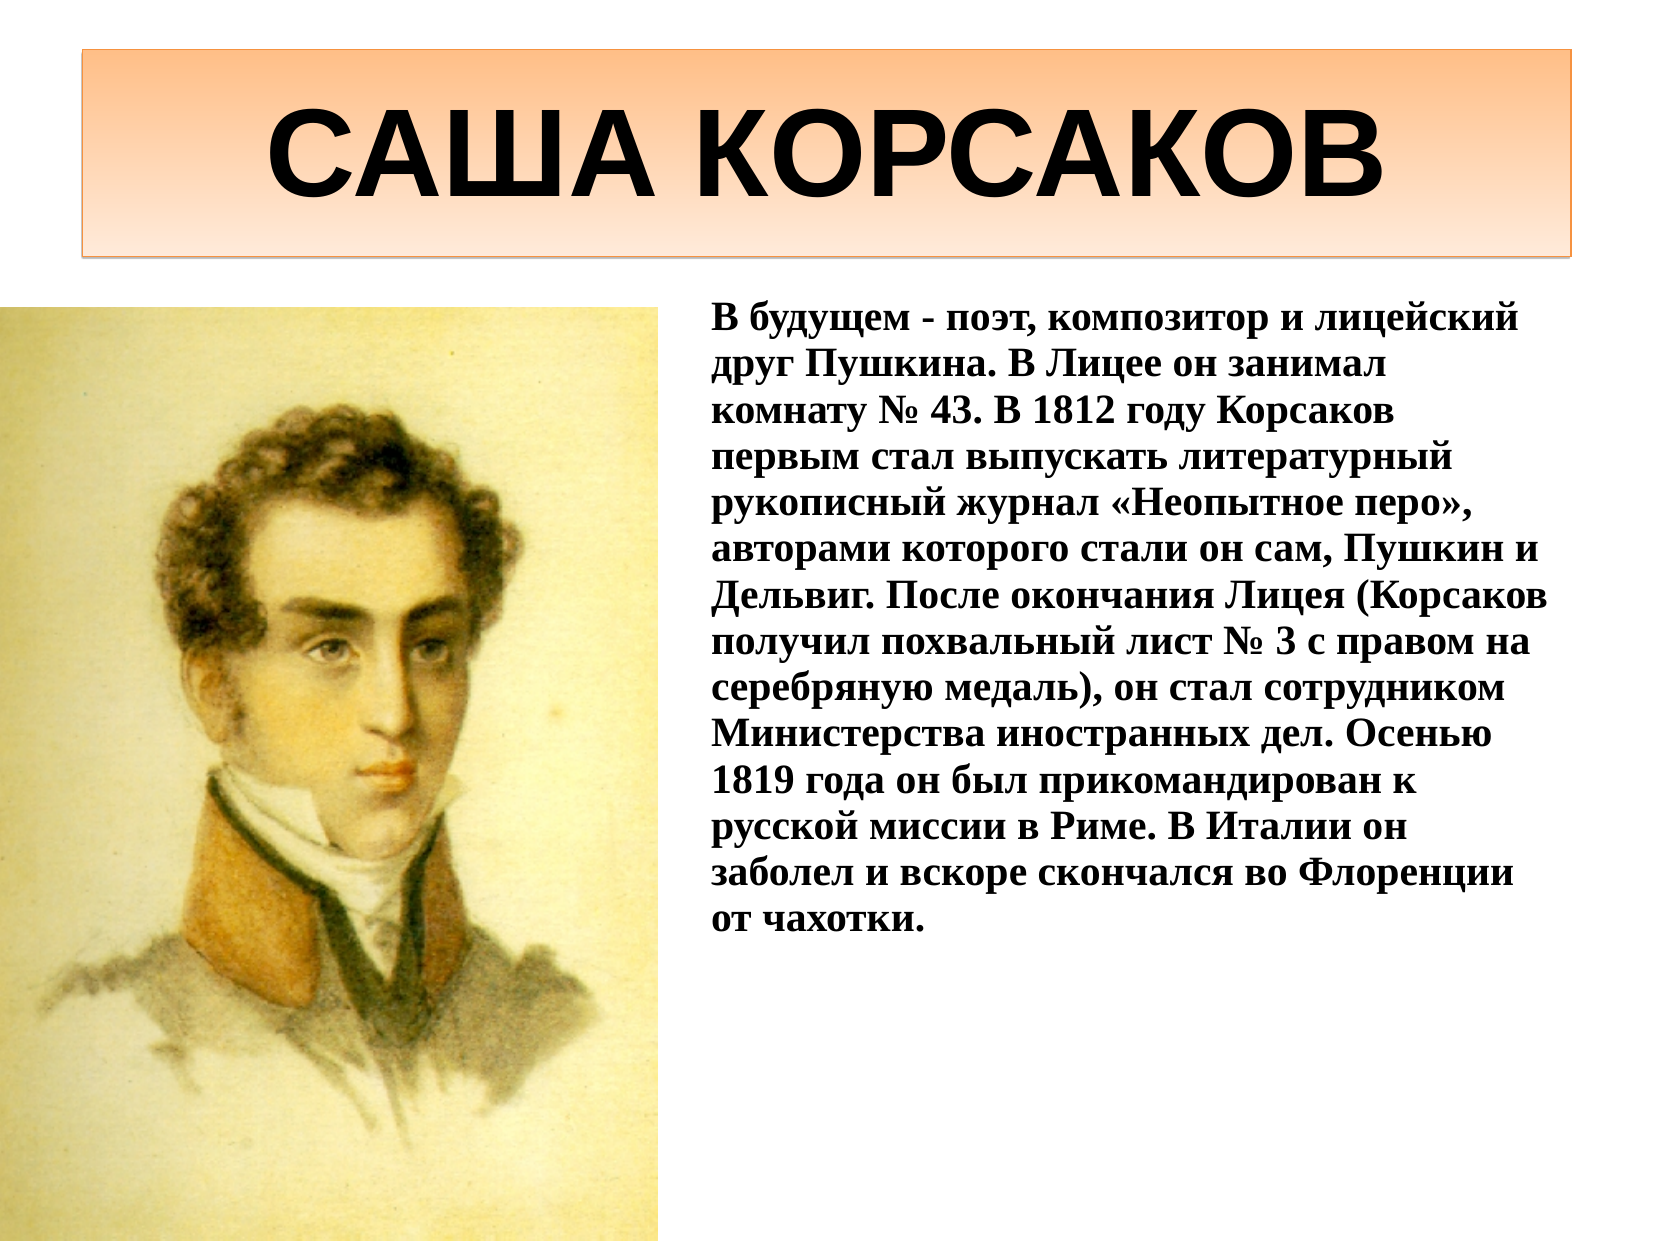

# САША КОРСАКОВ
В будущем - поэт, композитор и лицейский друг Пушкина. В Лицее он занимал комнату № 43. В 1812 году Корсаков первым стал выпускать литературный рукописный журнал «Неопытное перо», авторами которого стали он сам, Пушкин и Дельвиг. После окончания Лицея (Корсаков получил похвальный лист № 3 с правом на серебряную медаль), он стал сотрудником Министерства иностранных дел. Осенью 1819 года он был прикомандирован к русской миссии в Риме. В Италии он заболел и вскоре скончался во Флоренции от чахотки.